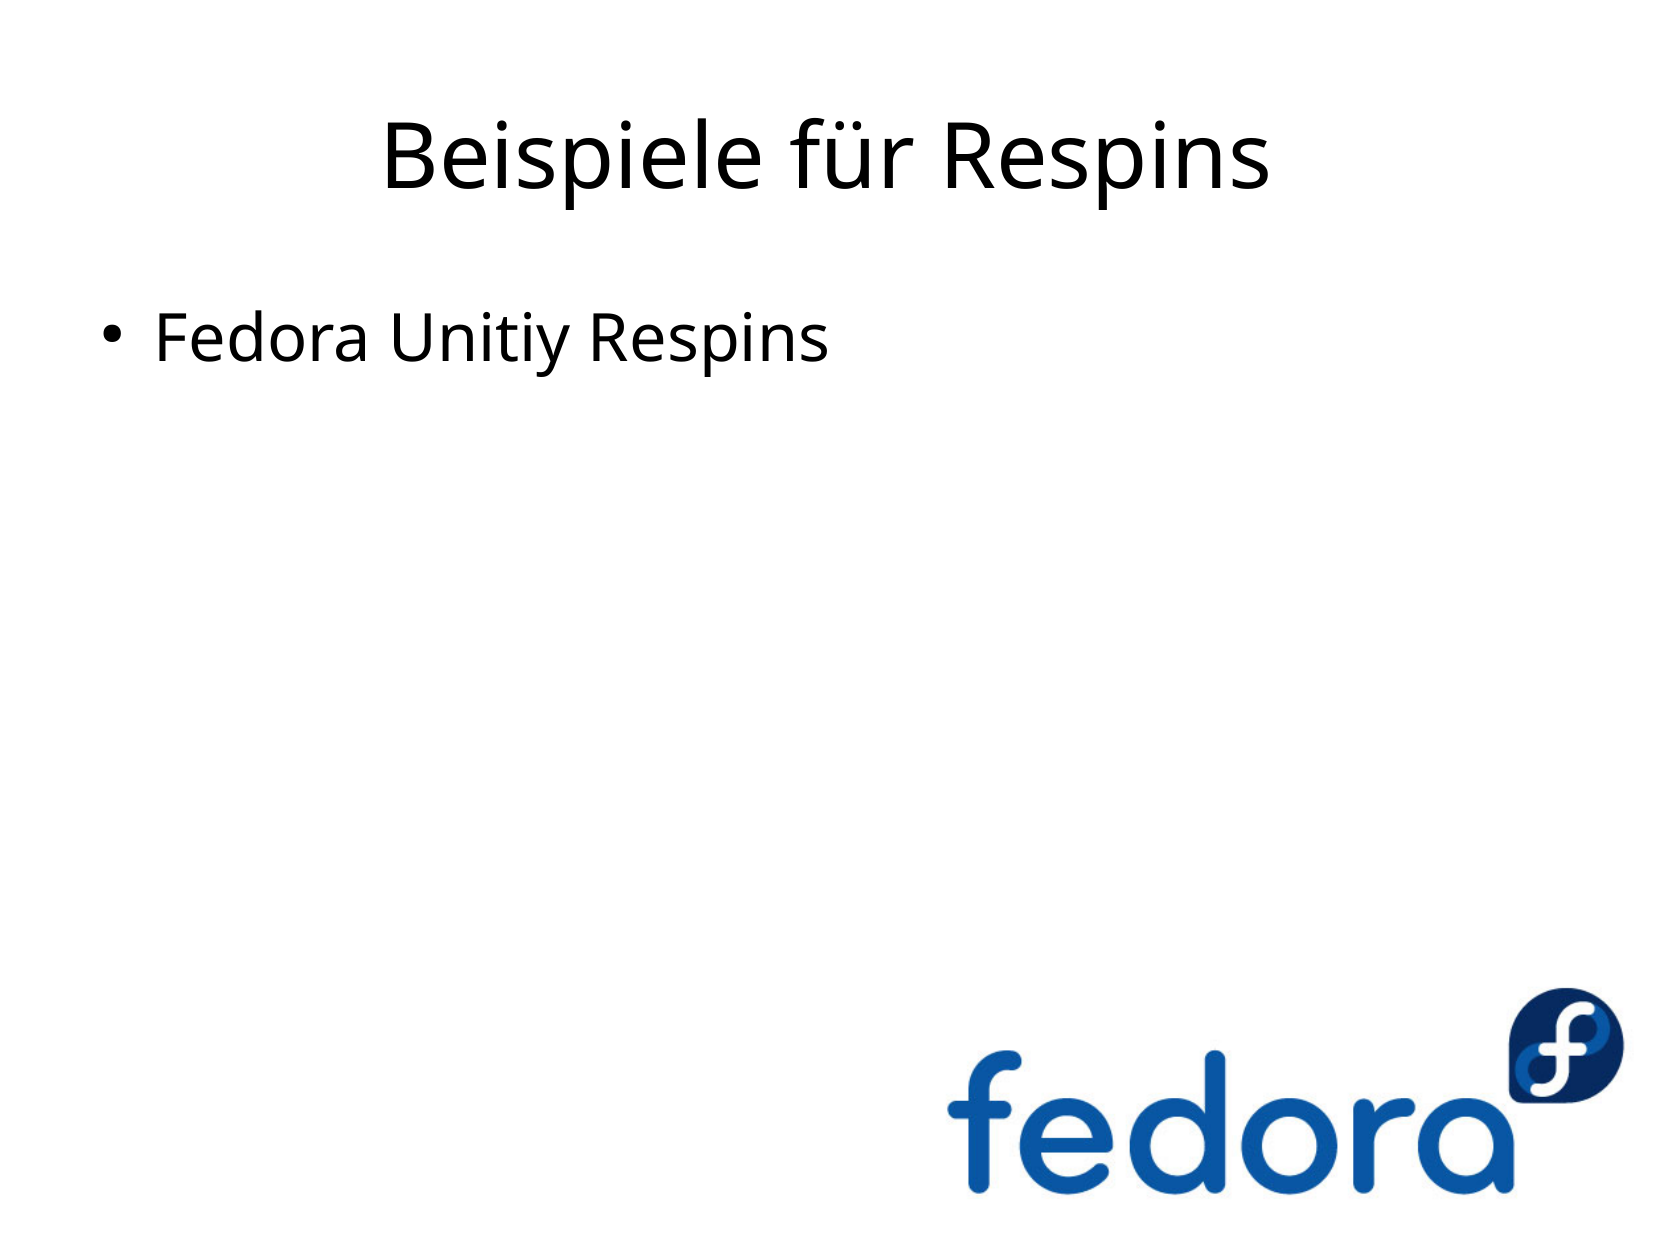

# Beispiele für Respins
Fedora Unitiy Respins